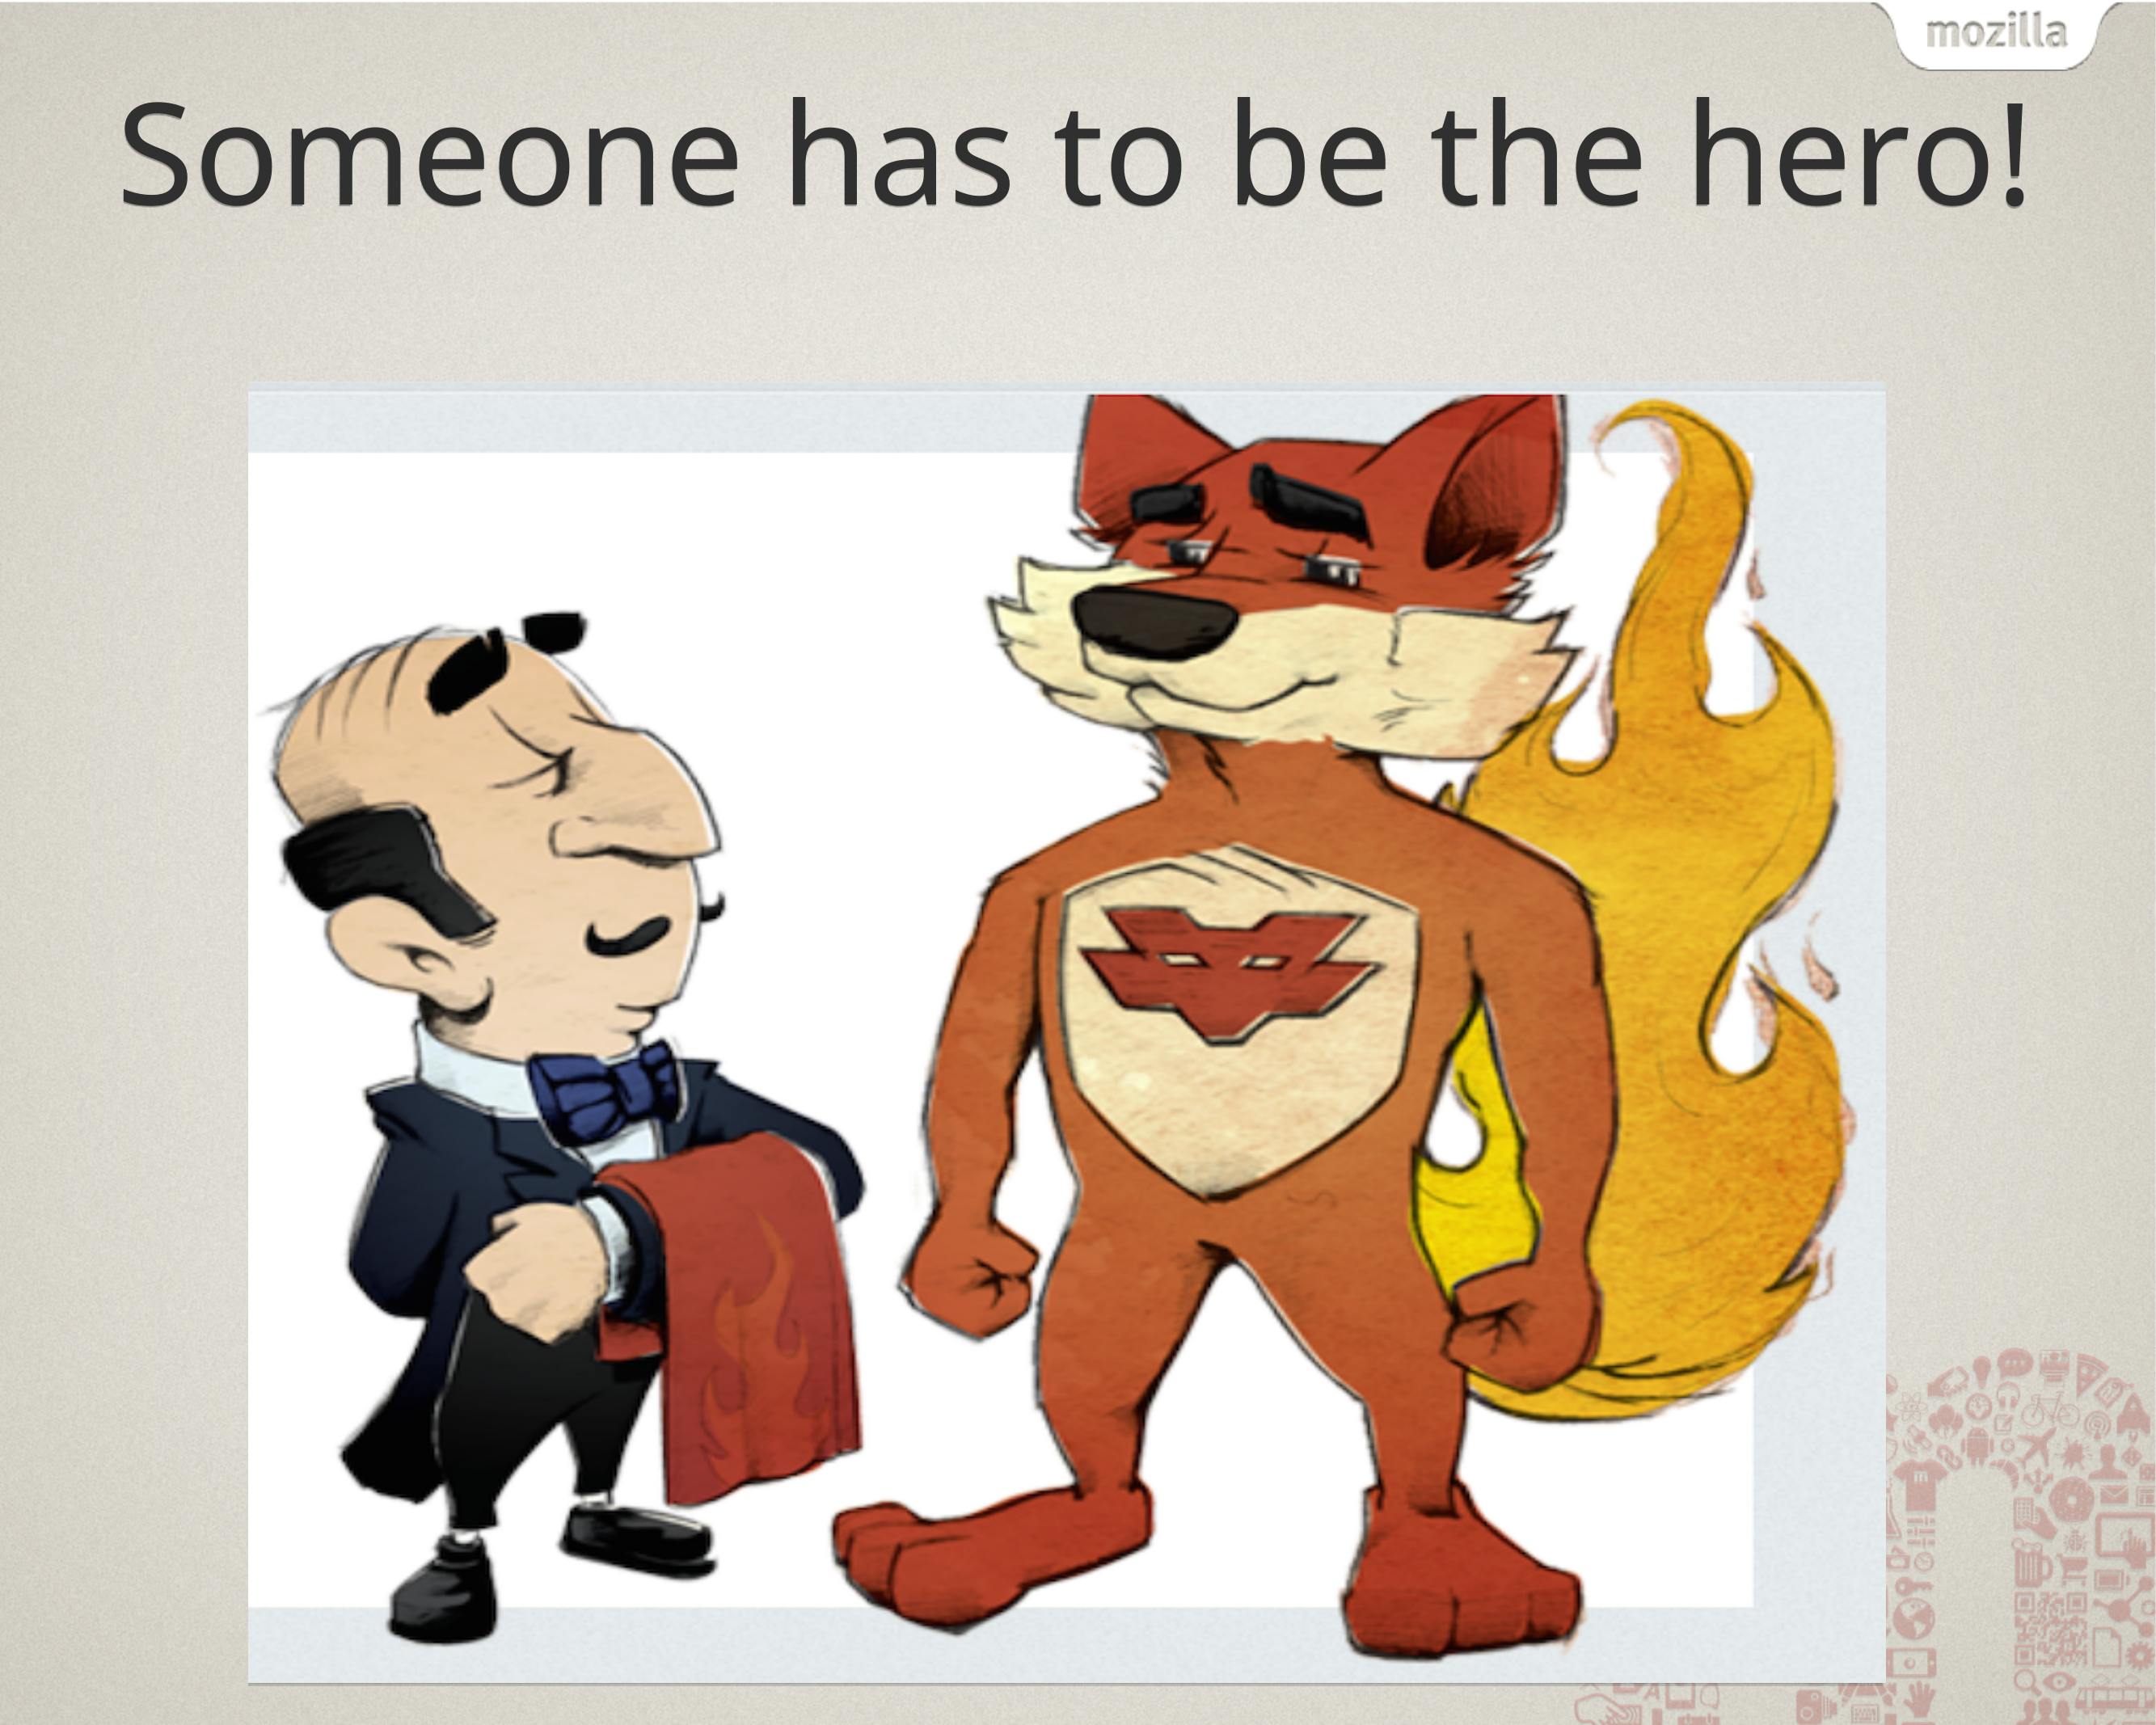

# Someone has to be the hero!